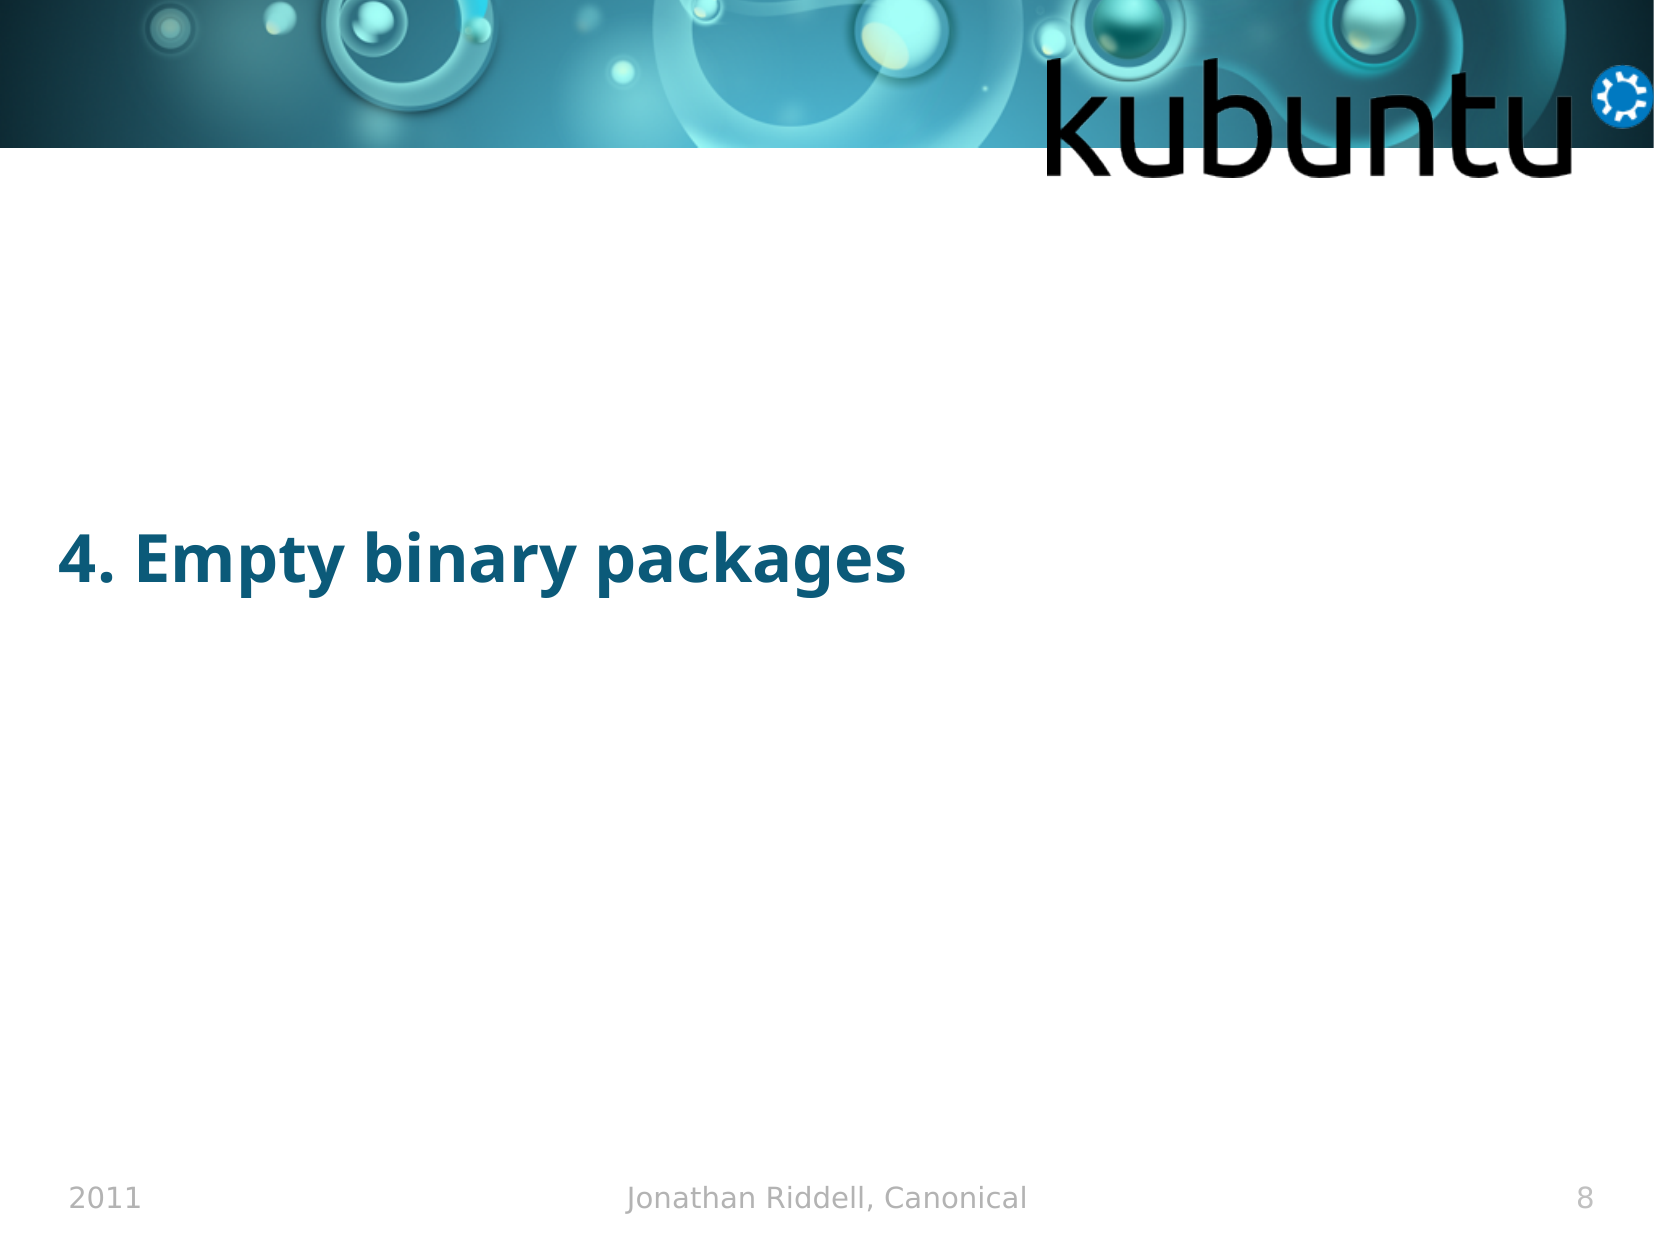

# 4. Empty binary packages
Name
www.kde.org
8